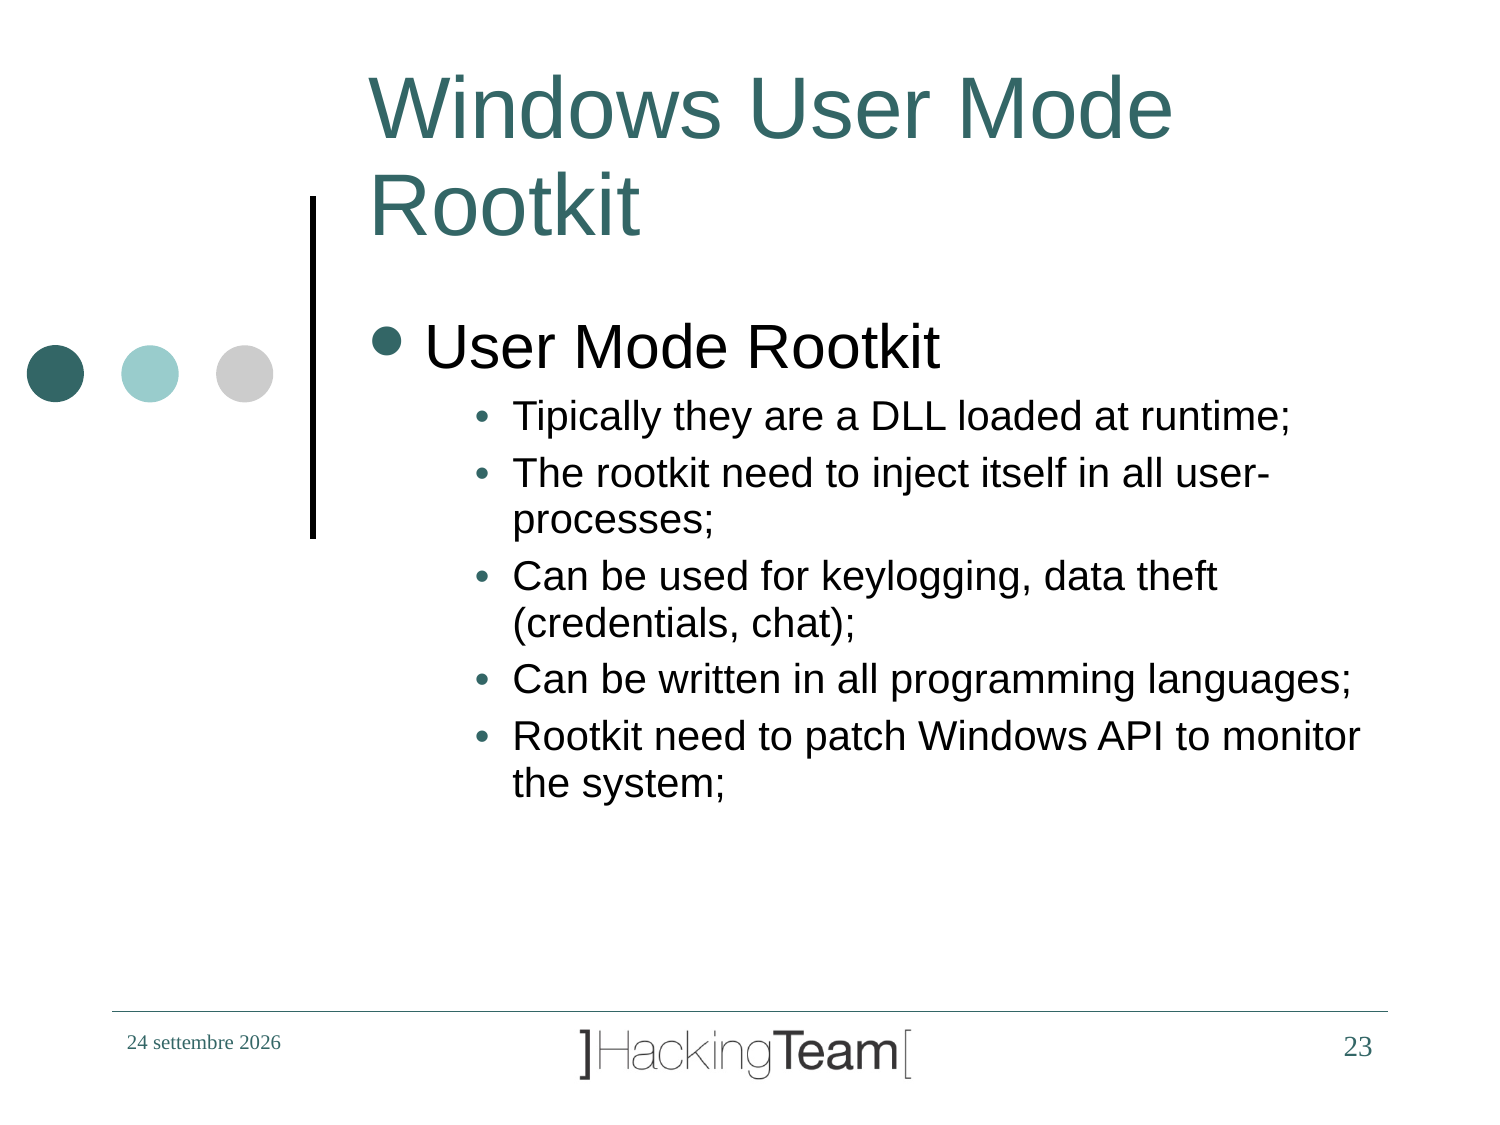

# Windows User Mode Rootkit
User Mode Rootkit
Tipically they are a DLL loaded at runtime;
The rootkit need to inject itself in all user-processes;
Can be used for keylogging, data theft (credentials, chat);
Can be written in all programming languages;
Rootkit need to patch Windows API to monitor the system;
23